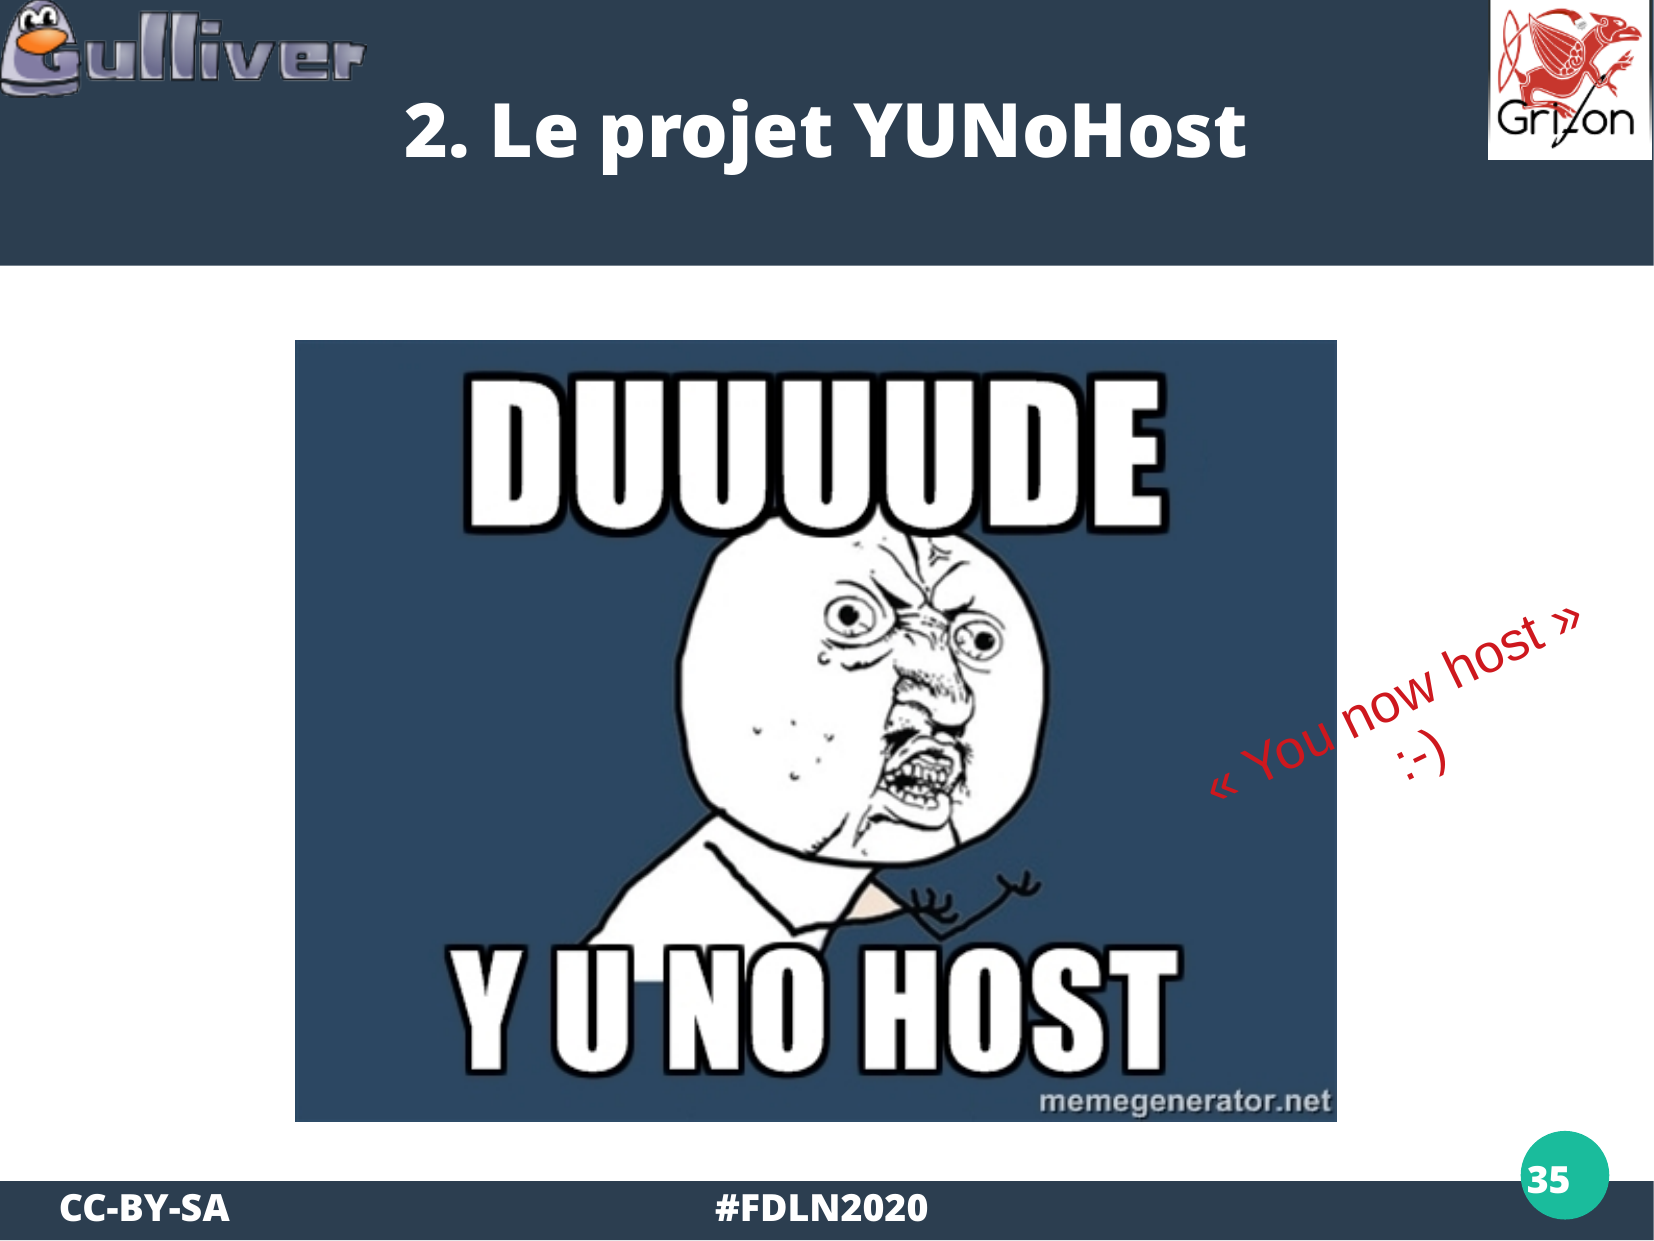

# 2. Le projet YUNoHost
« You now host »
:-)
35